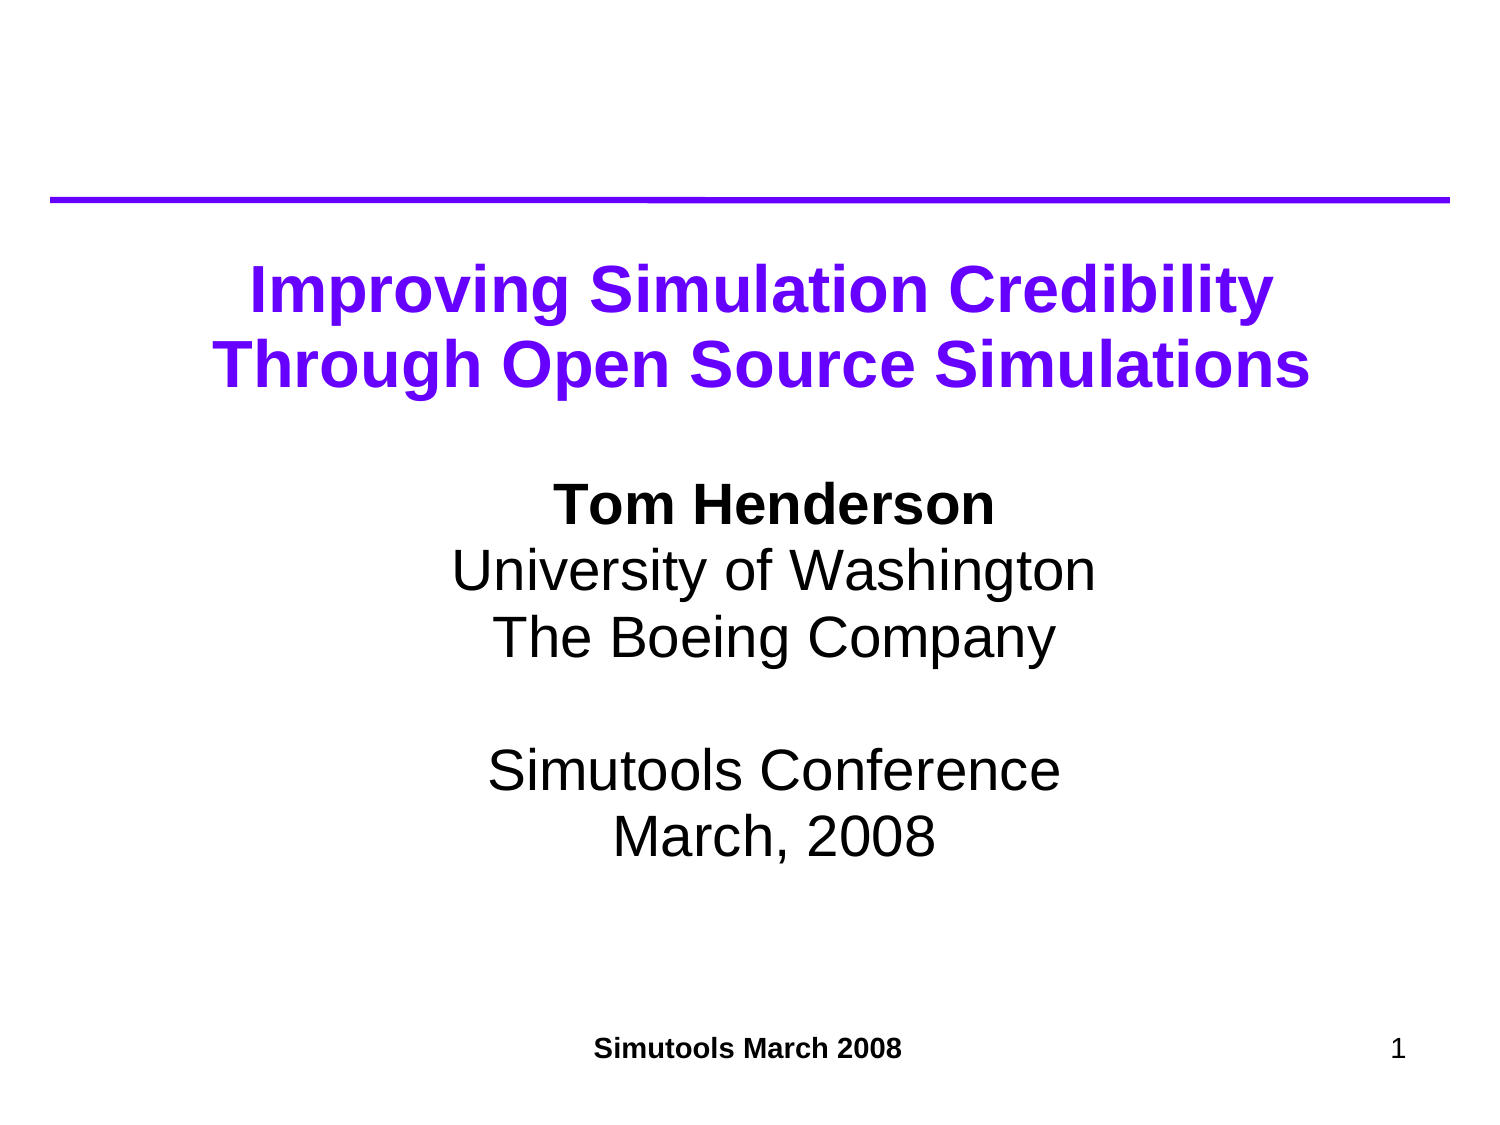

# Improving Simulation Credibility Through Open Source Simulations
Tom Henderson
University of Washington
The Boeing Company
Simutools Conference
March, 2008
1